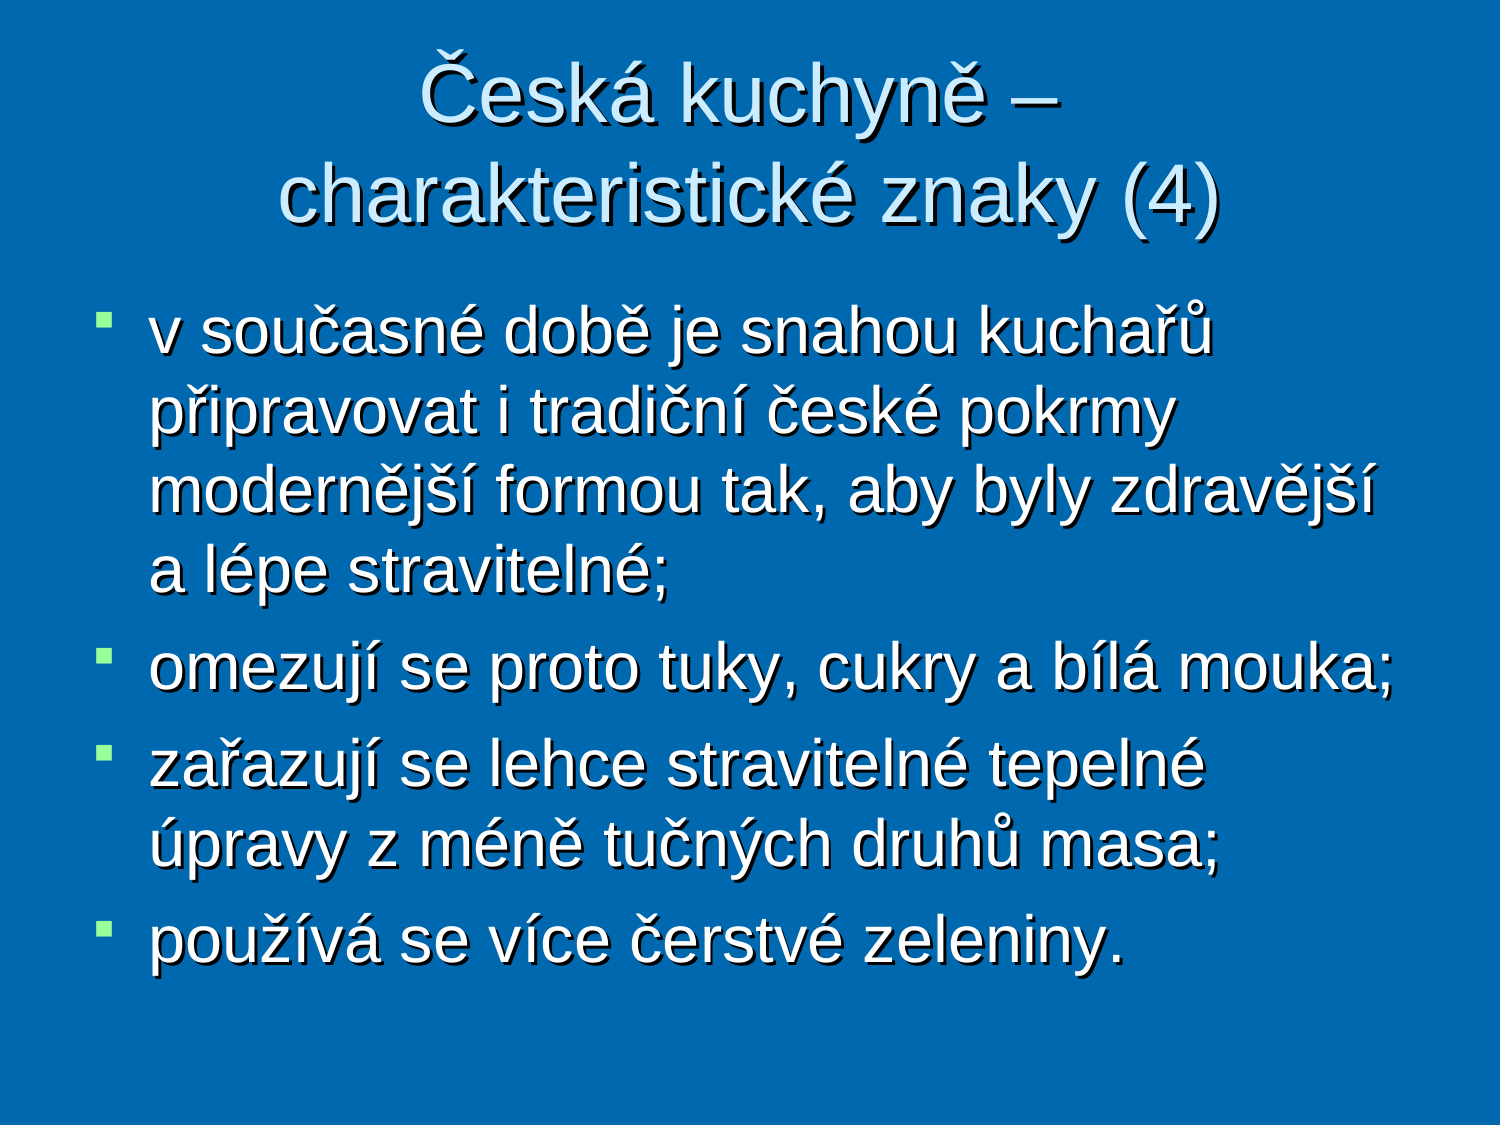

# Česká kuchyně – charakteristické znaky (4)
v současné době je snahou kuchařů připravovat i tradiční české pokrmy modernější formou tak, aby byly zdravější a lépe stravitelné;
omezují se proto tuky, cukry a bílá mouka;
zařazují se lehce stravitelné tepelné úpravy z méně tučných druhů masa;
používá se více čerstvé zeleniny.